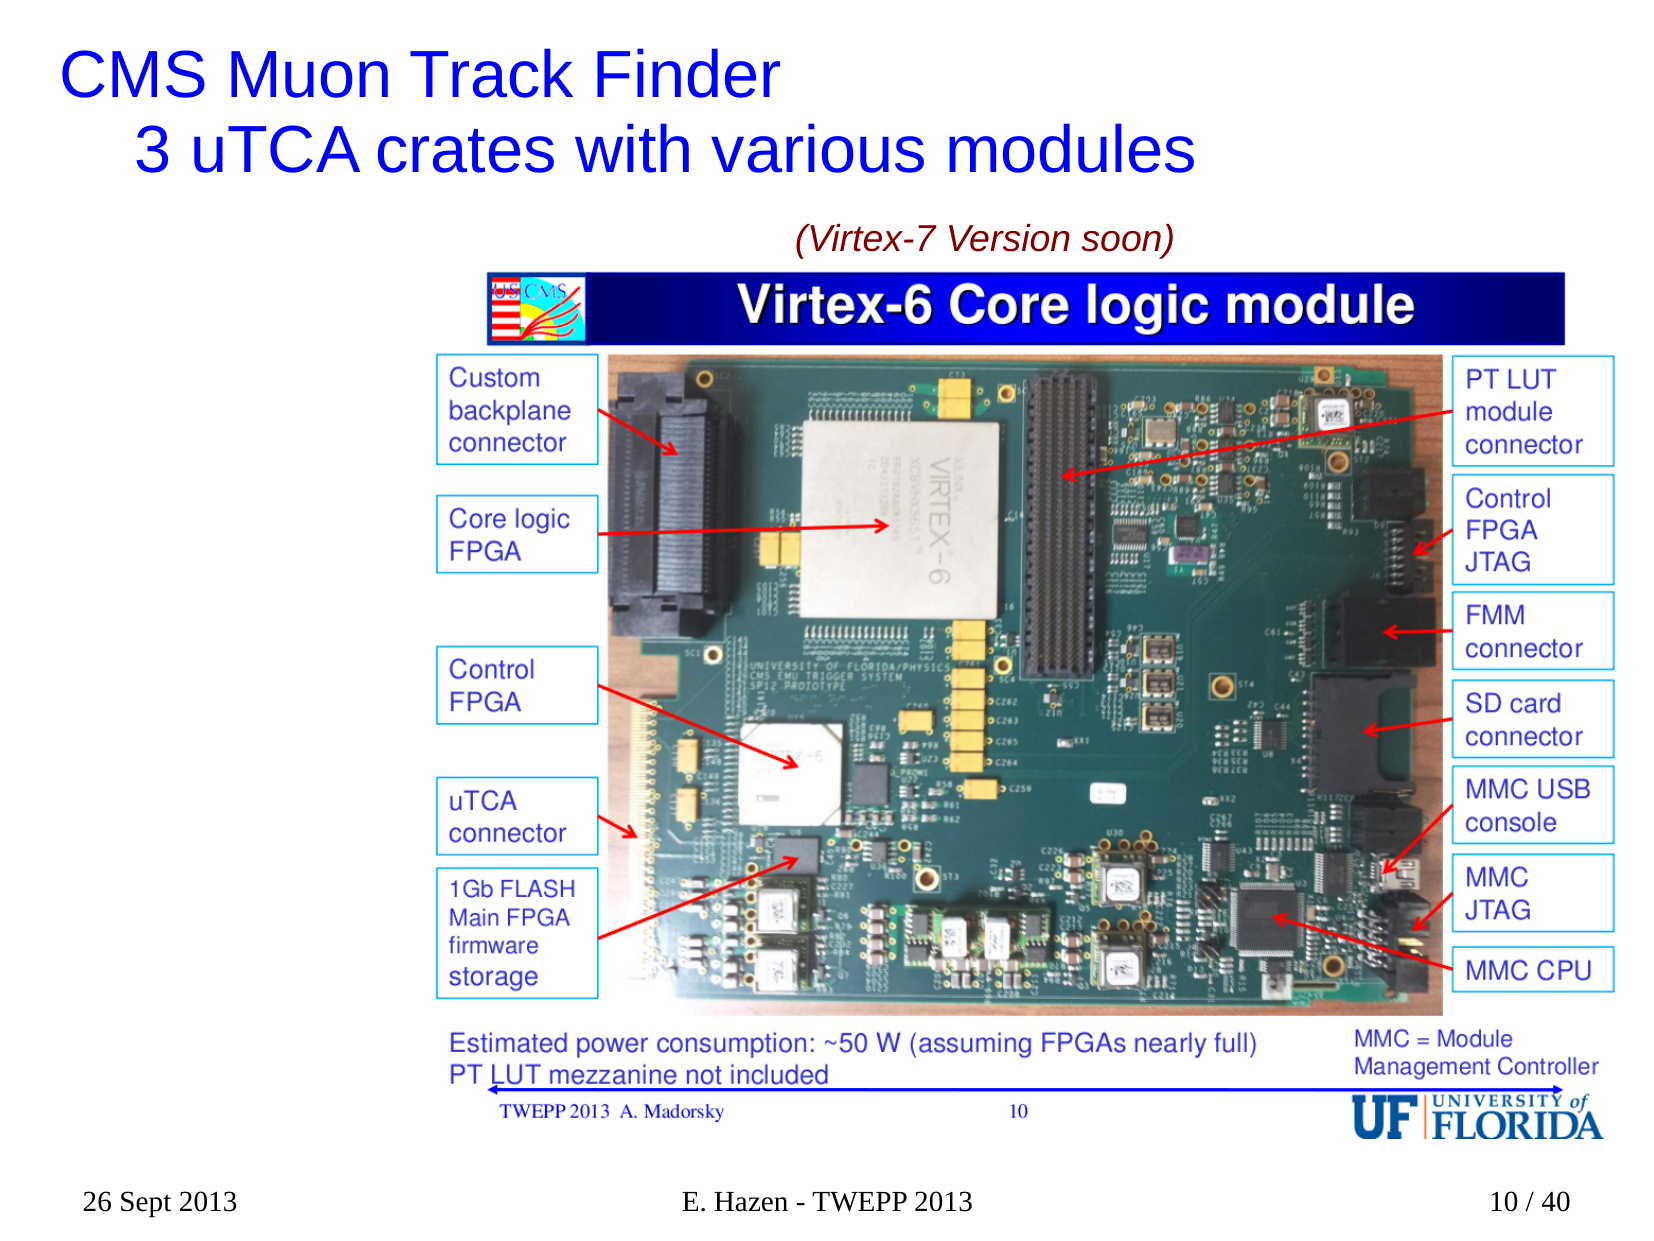

CMS Muon Track Finder
	3 uTCA crates with various modules
(Virtex-7 Version soon)
26 Sept 2013
E. Hazen - TWEPP 2013
10